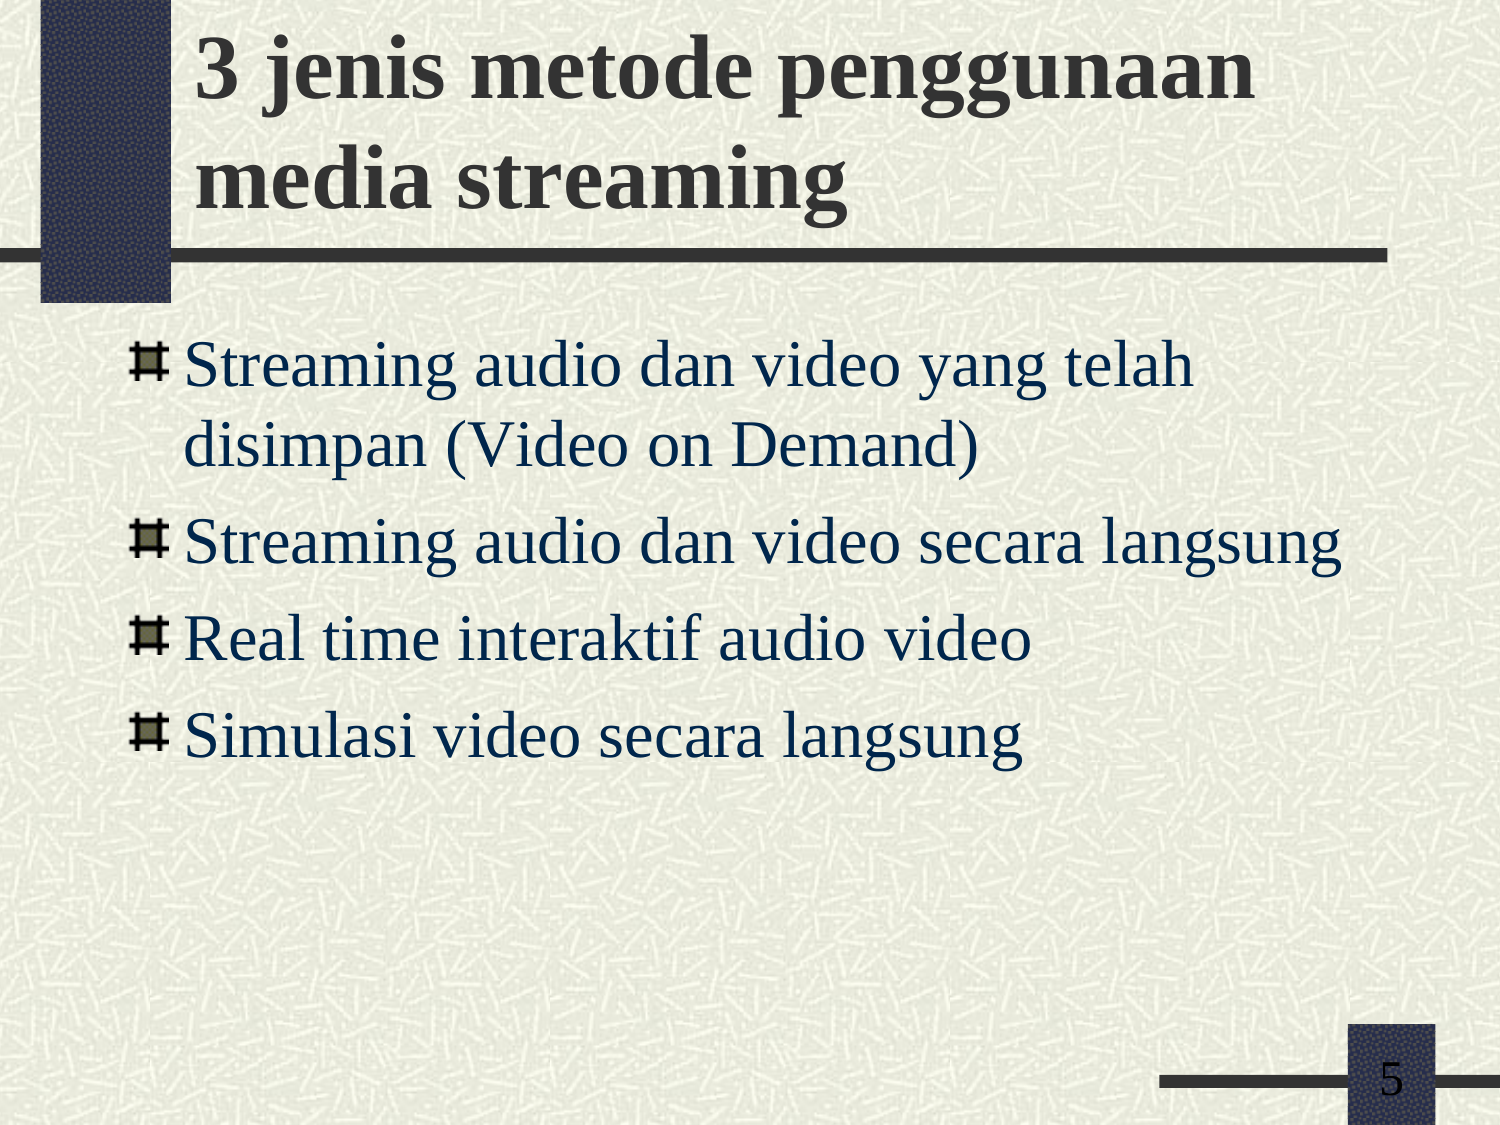

# 3 jenis metode penggunaan media streaming
Streaming audio dan video yang telah disimpan (Video on Demand)
Streaming audio dan video secara langsung
Real time interaktif audio video
Simulasi video secara langsung
5